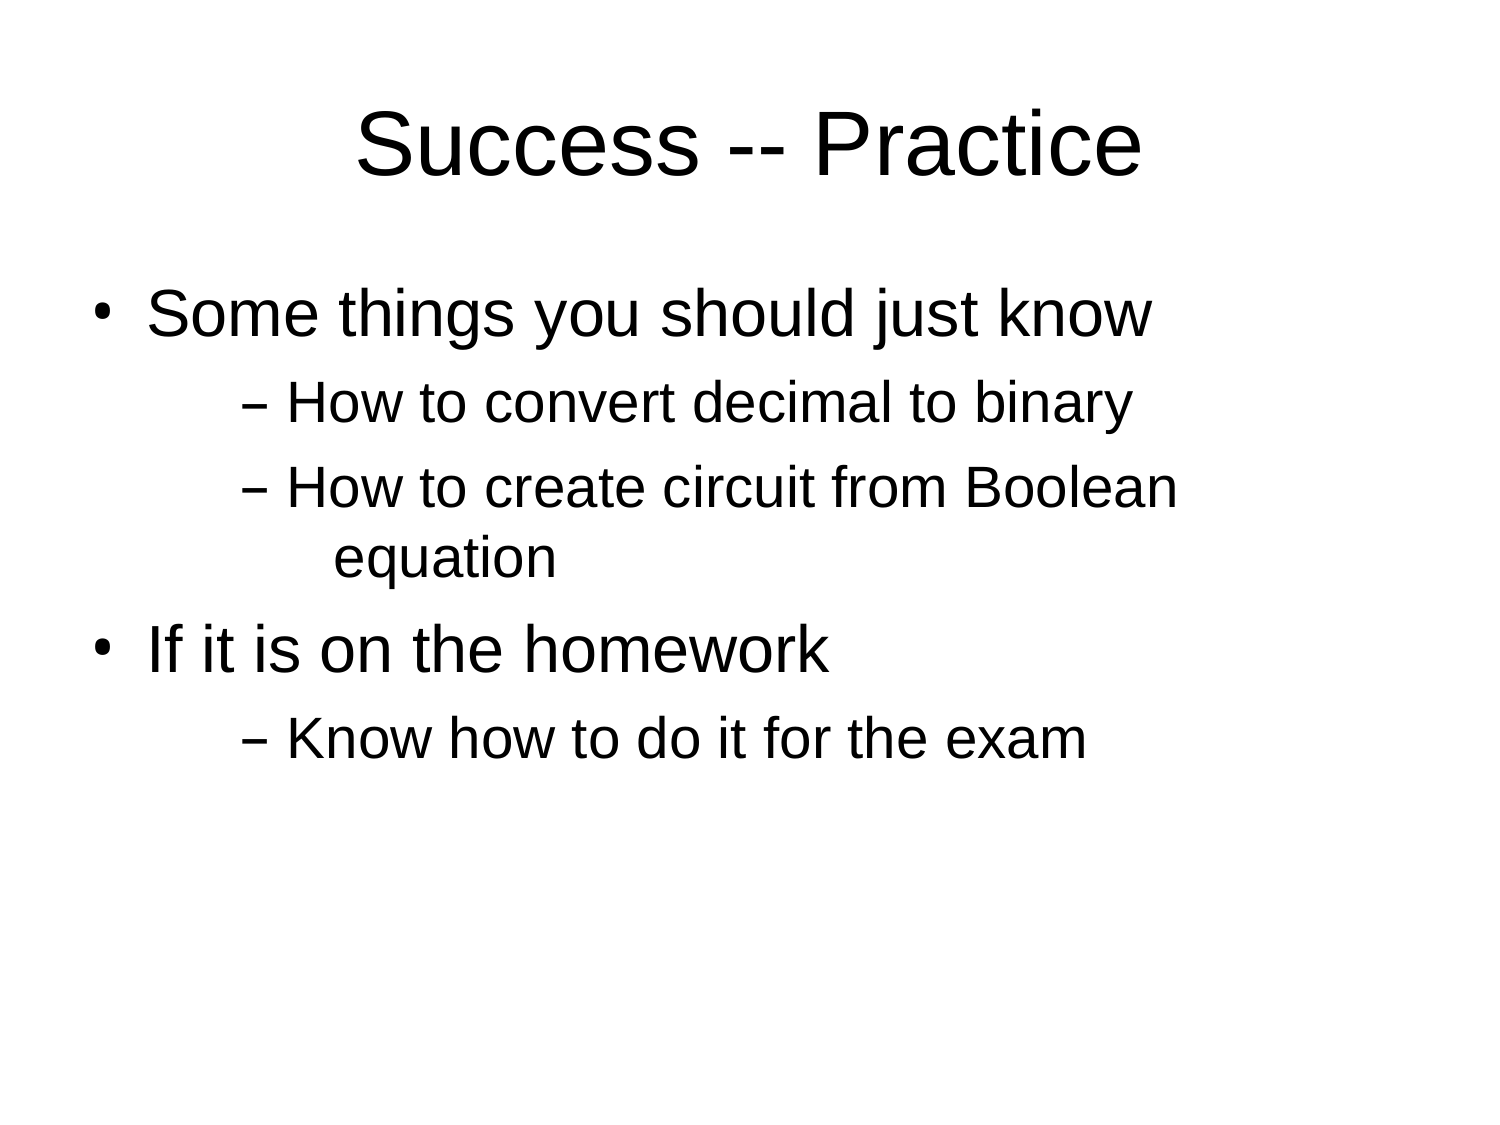

# Success -- Practice
Some things you should just know
How to convert decimal to binary
How to create circuit from Boolean equation
If it is on the homework
Know how to do it for the exam